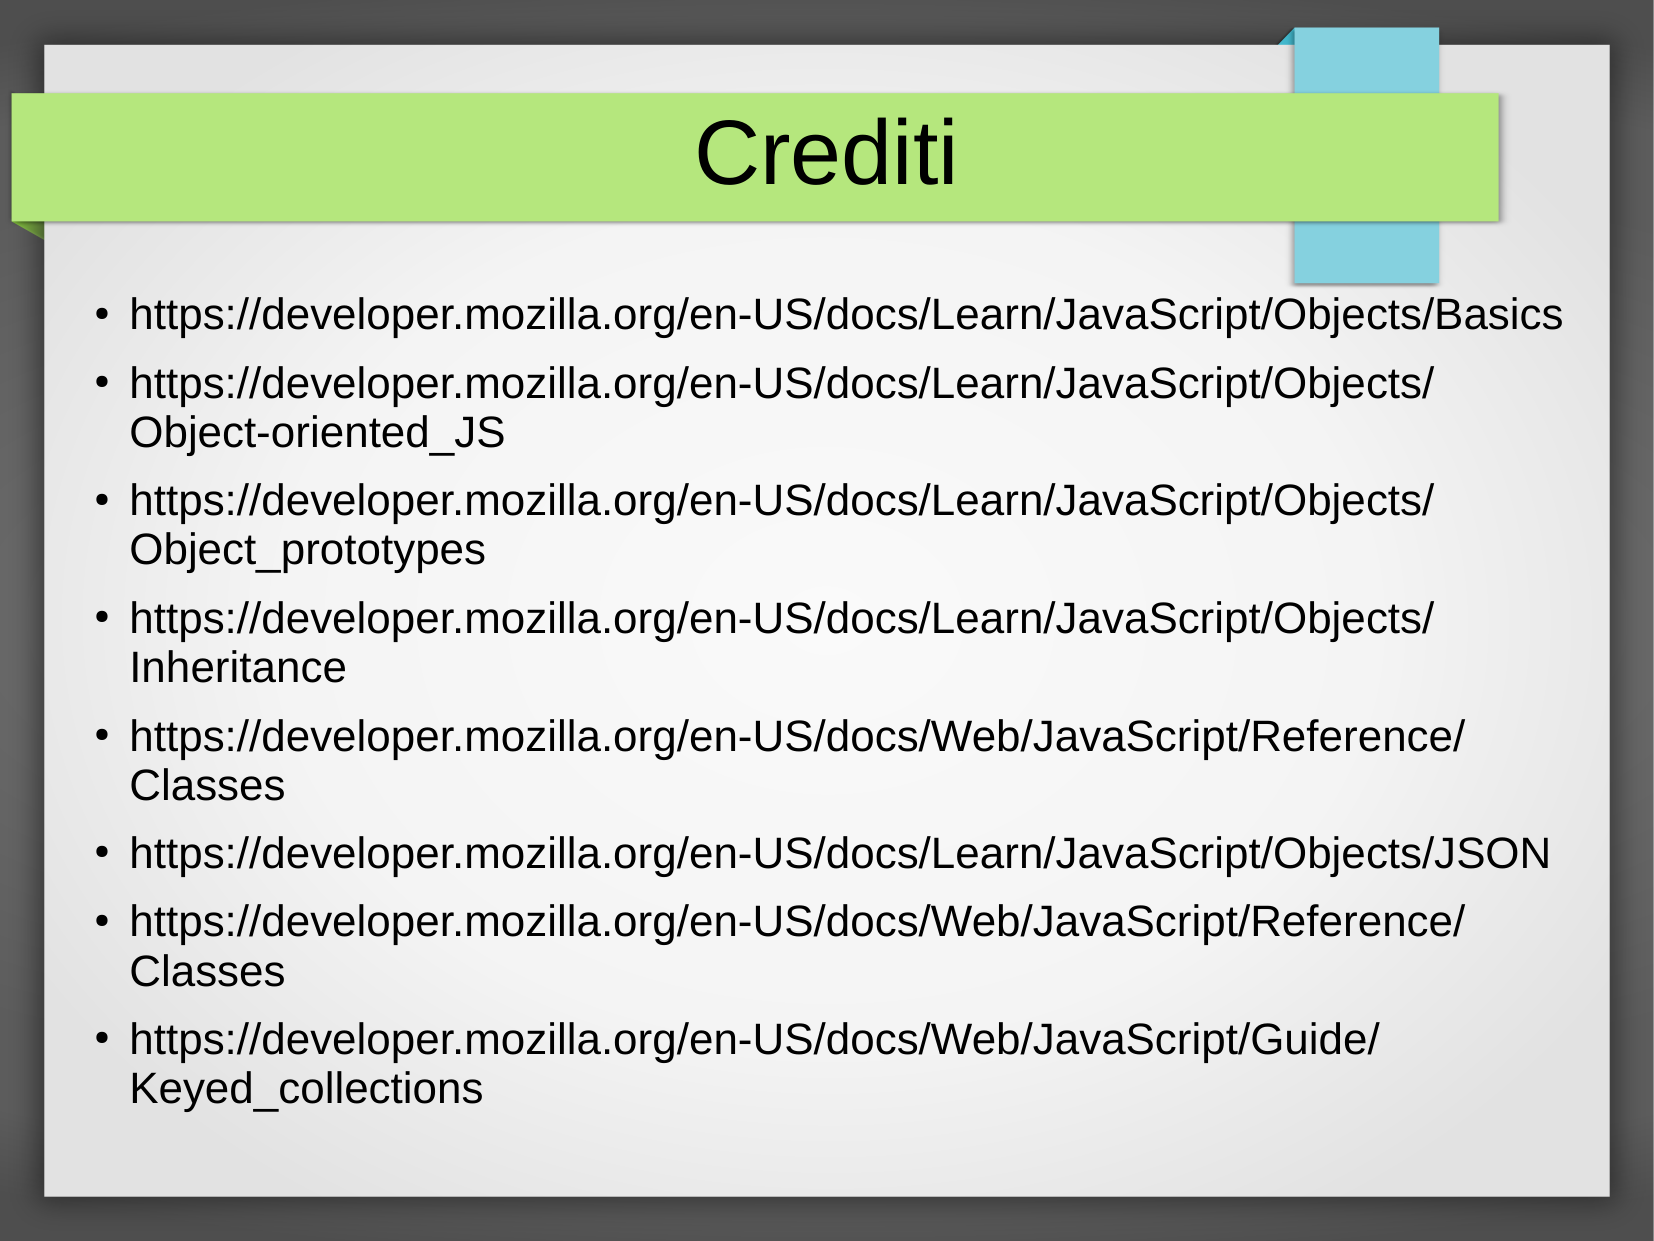

# Crediti
https://developer.mozilla.org/en-US/docs/Learn/JavaScript/Objects/Basics
https://developer.mozilla.org/en-US/docs/Learn/JavaScript/Objects/Object-oriented_JS
https://developer.mozilla.org/en-US/docs/Learn/JavaScript/Objects/Object_prototypes
https://developer.mozilla.org/en-US/docs/Learn/JavaScript/Objects/Inheritance
https://developer.mozilla.org/en-US/docs/Web/JavaScript/Reference/Classes
https://developer.mozilla.org/en-US/docs/Learn/JavaScript/Objects/JSON
https://developer.mozilla.org/en-US/docs/Web/JavaScript/Reference/Classes
https://developer.mozilla.org/en-US/docs/Web/JavaScript/Guide/Keyed_collections